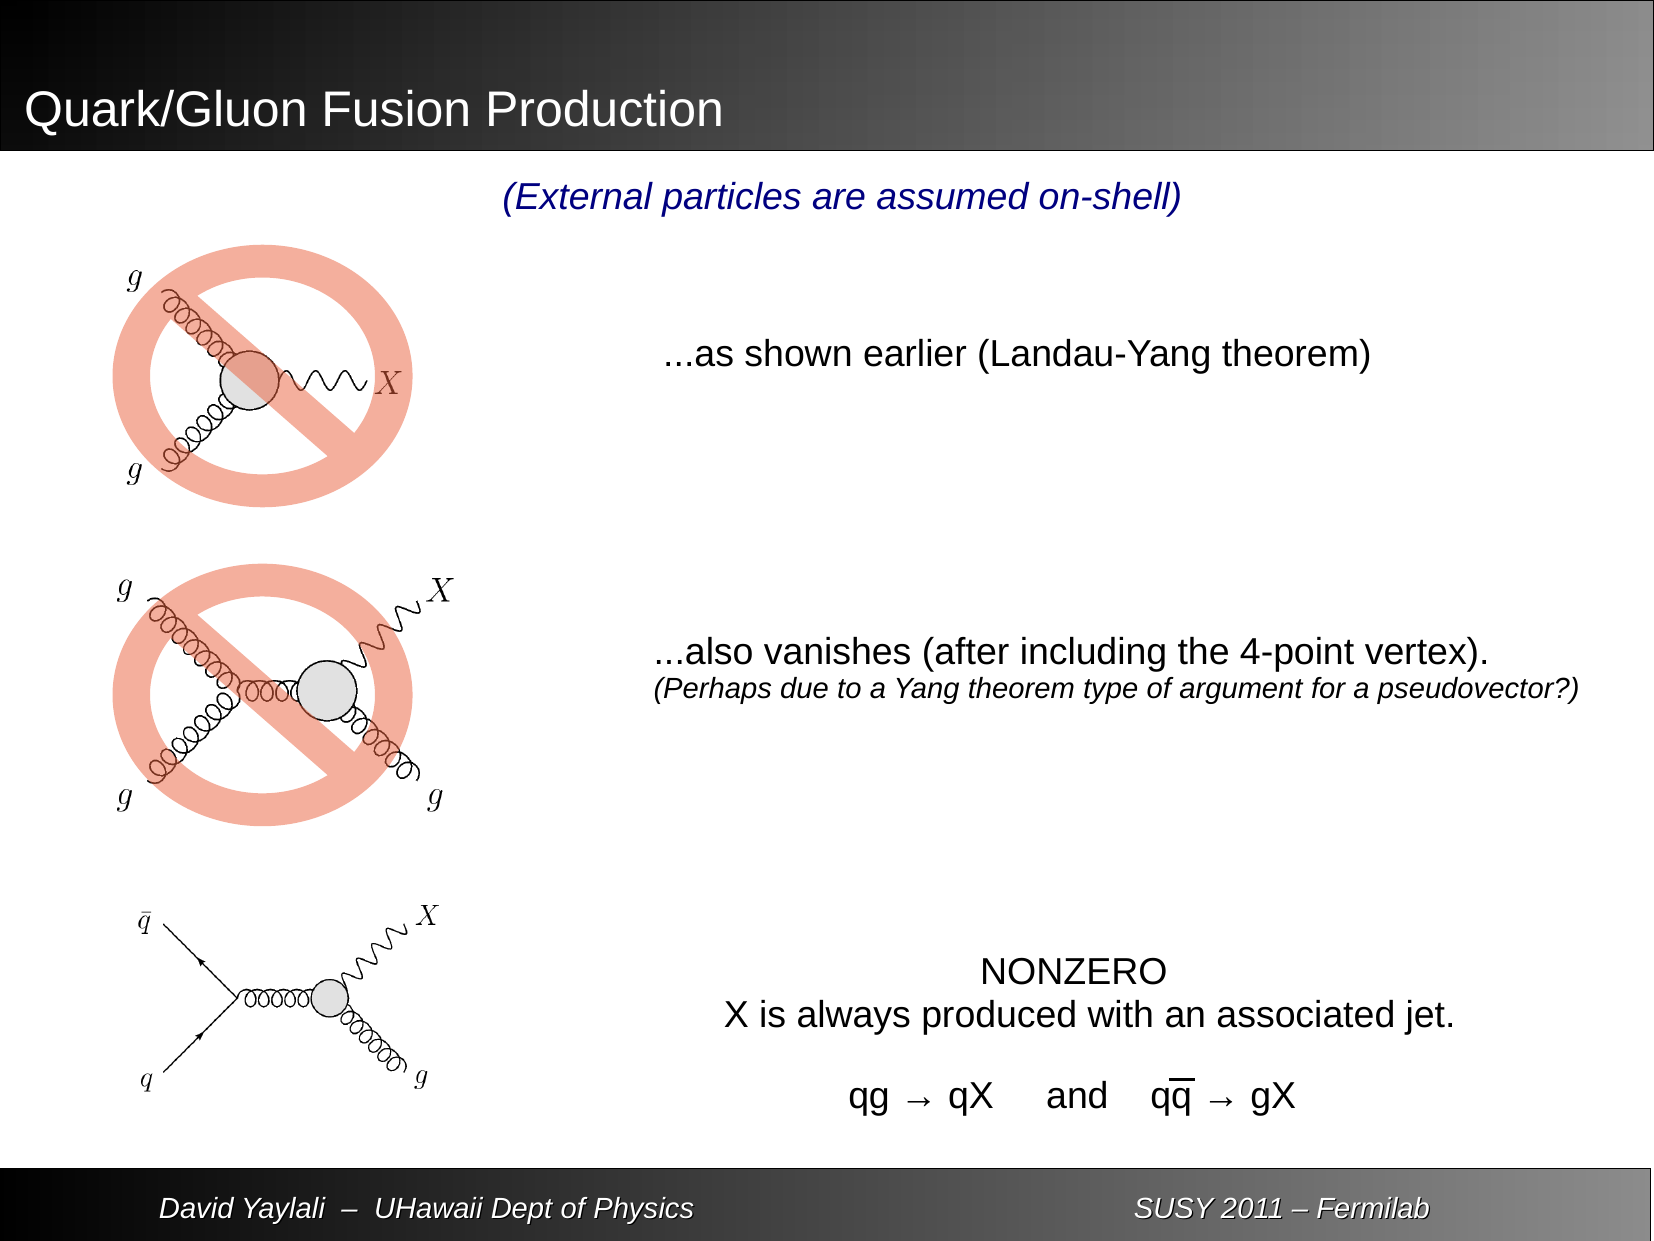

Quark/Gluon Fusion Production
(External particles are assumed on-shell)
...as shown earlier (Landau-Yang theorem)
...also vanishes (after including the 4-point vertex).
(Perhaps due to a Yang theorem type of argument for a pseudovector?)
				 NONZERO
	X is always produced with an associated jet.
qg → qX and qq → gX